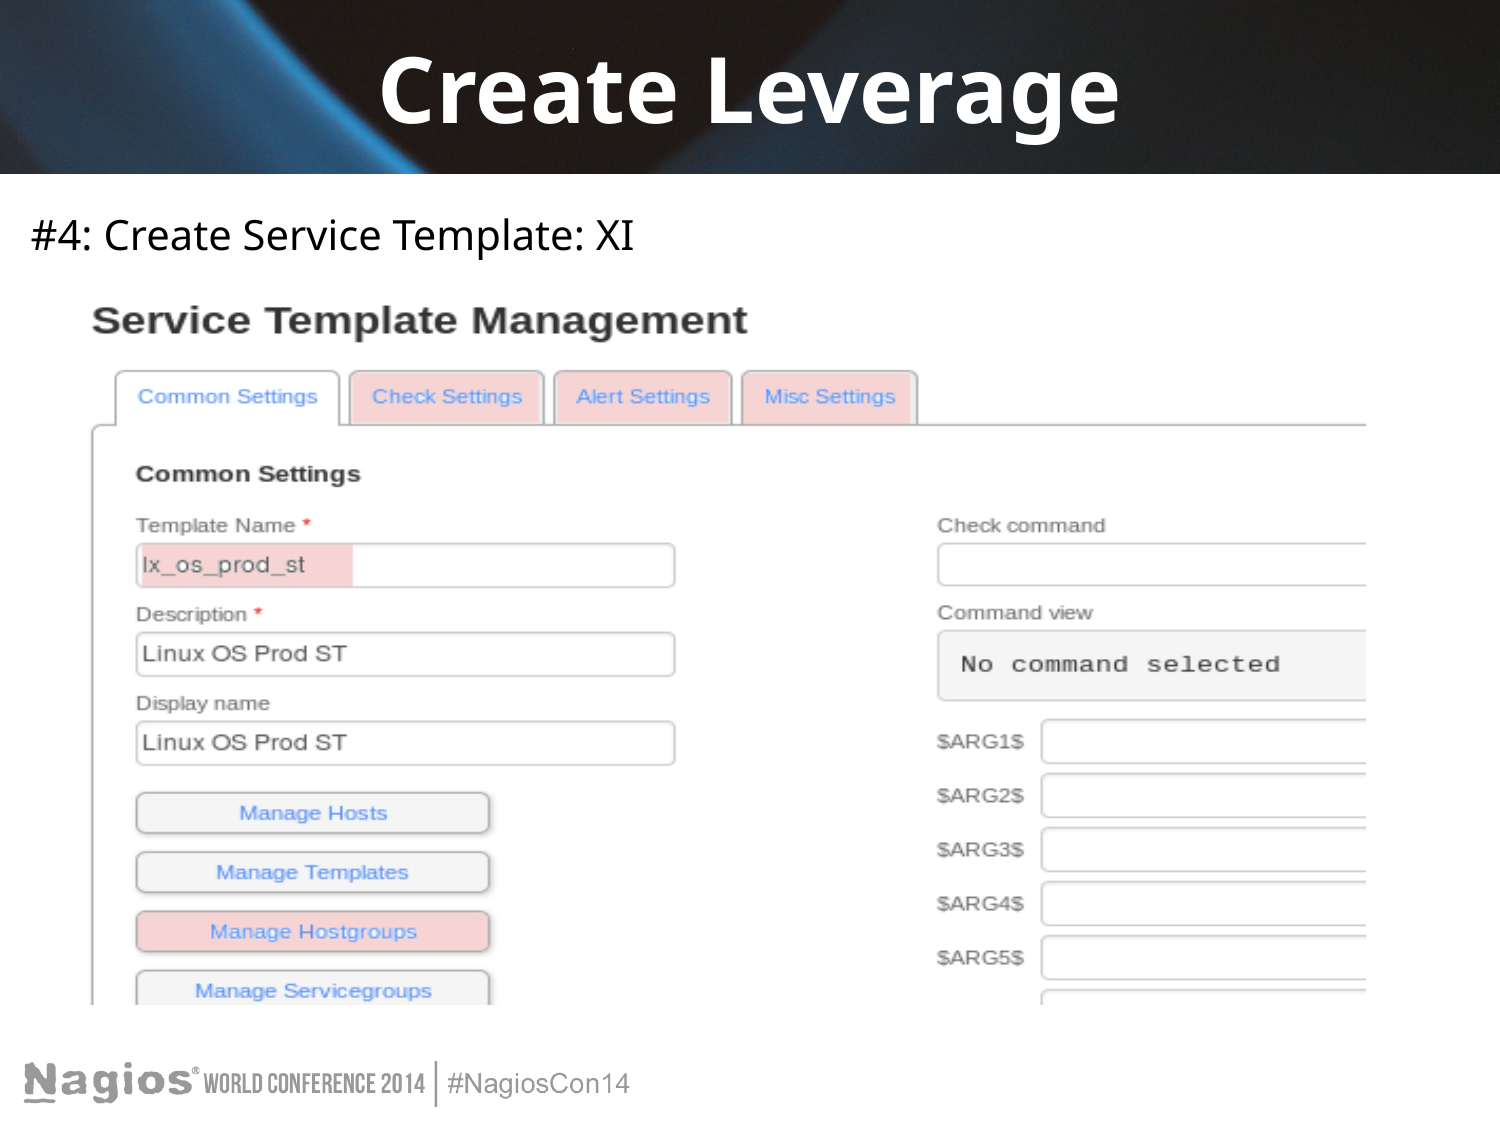

# Create Leverage
#4: Create Service Template: XI